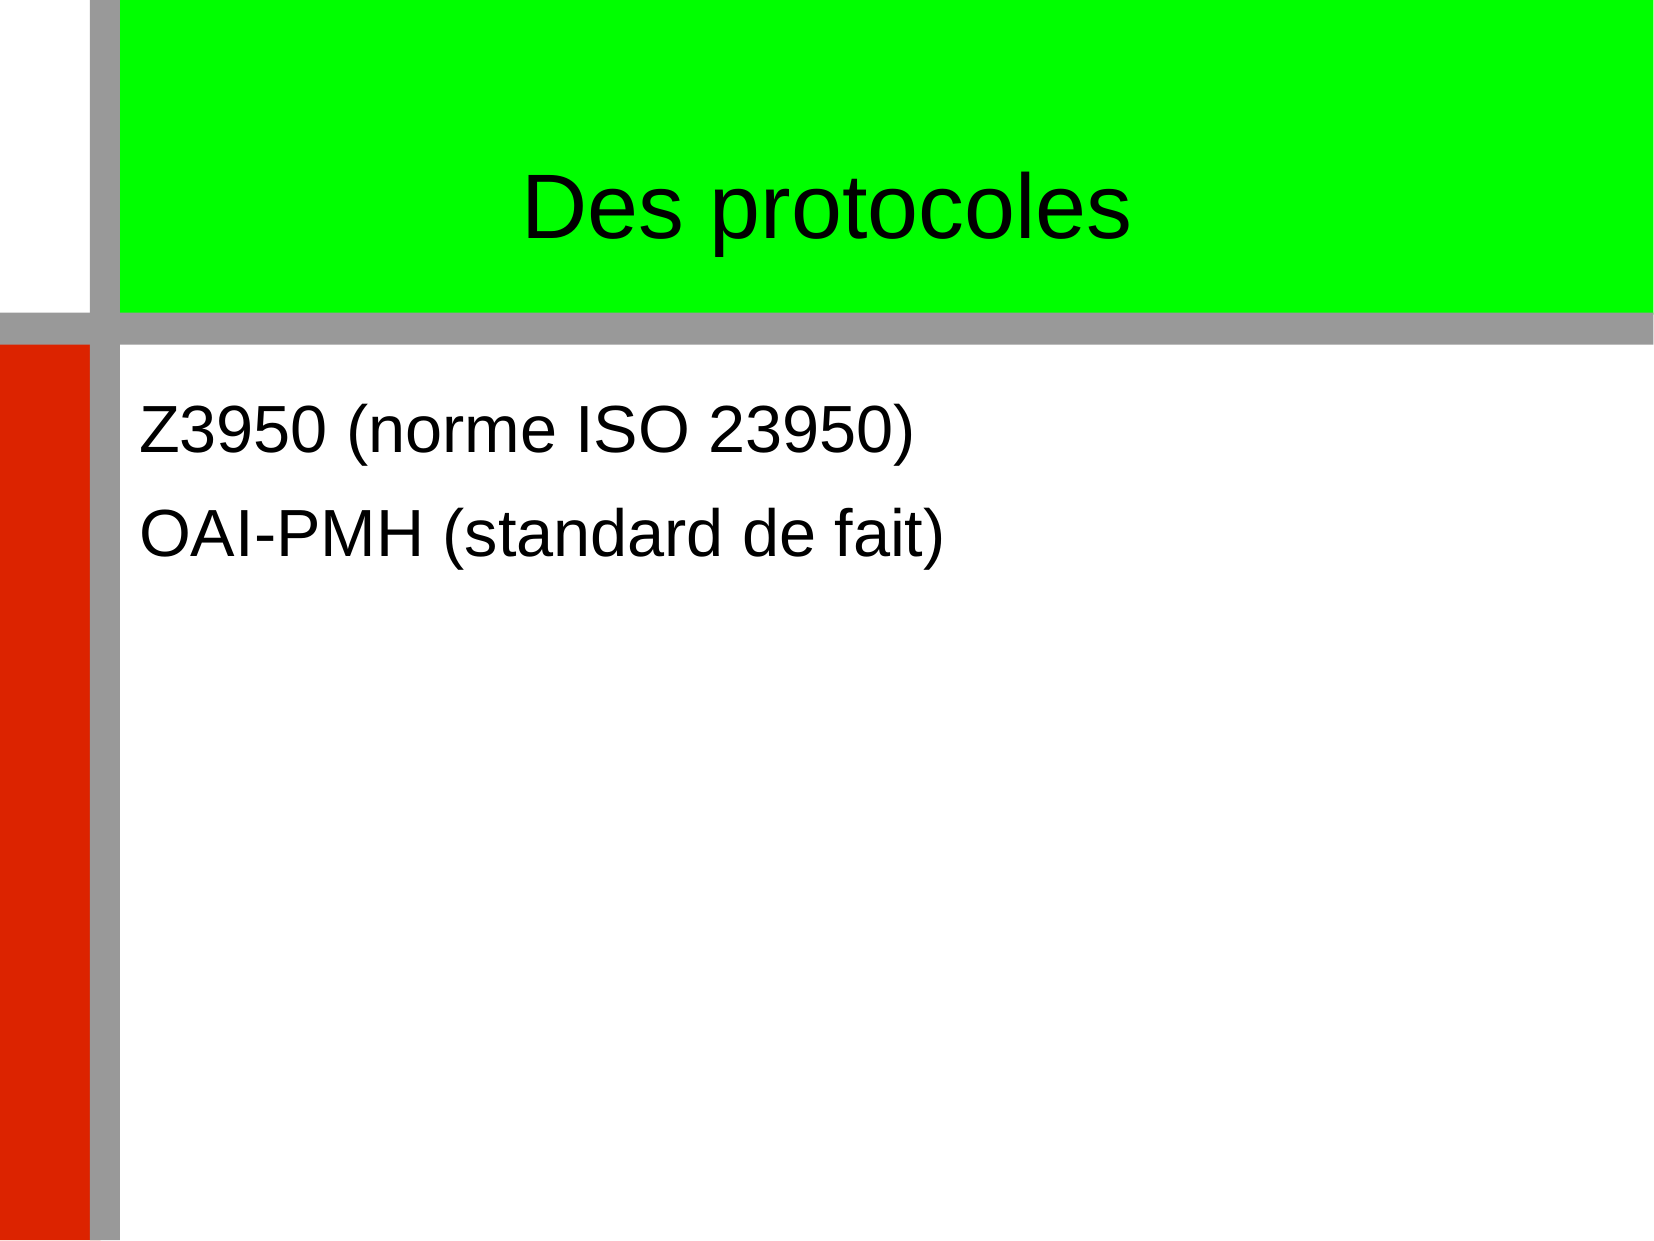

# Des protocoles
Z3950 (norme ISO 23950)
OAI-PMH (standard de fait)